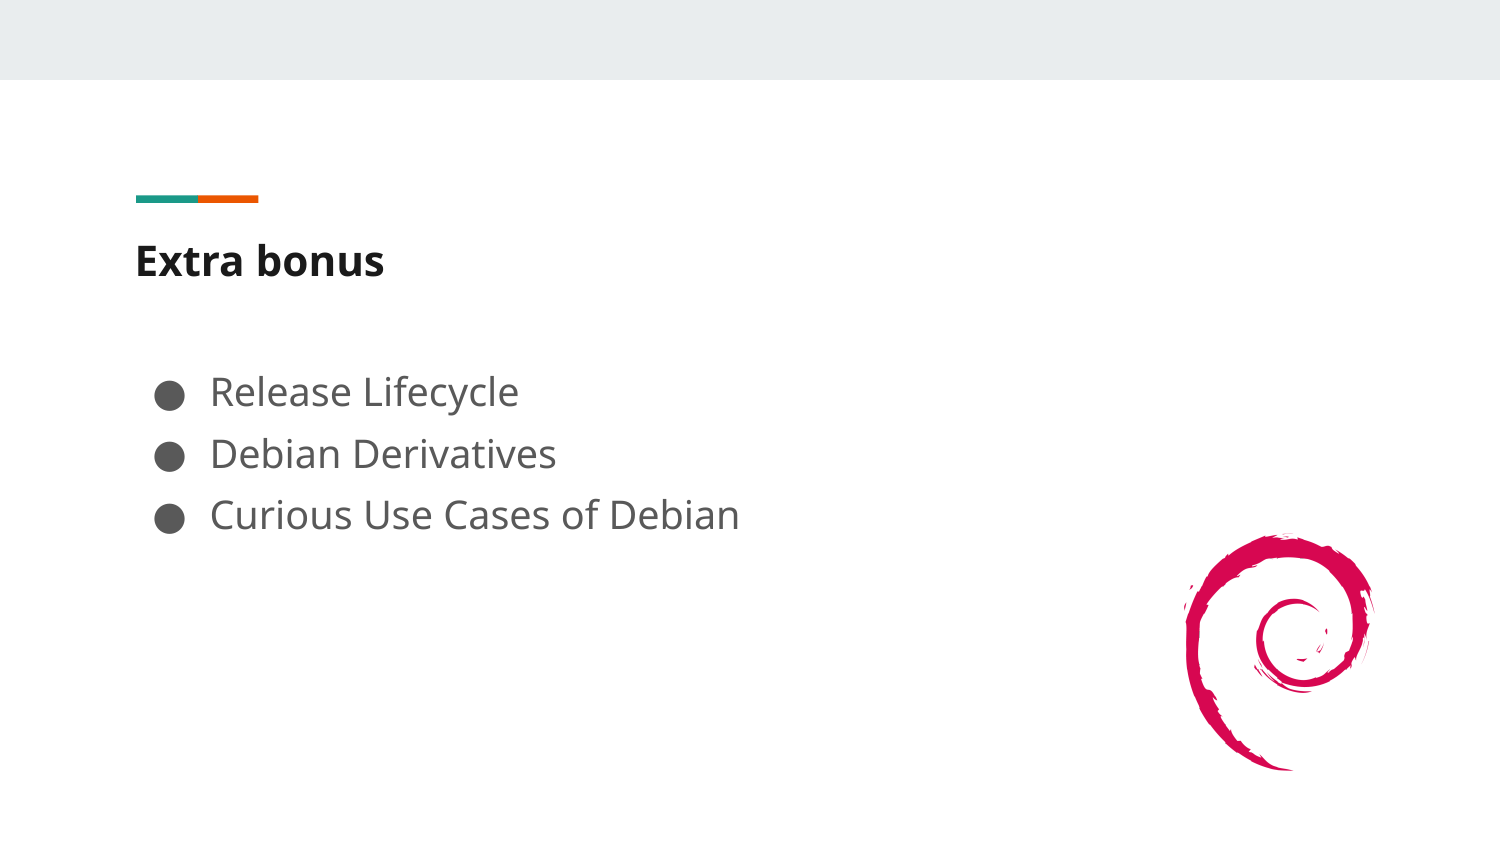

# Extra bonus
Release Lifecycle
Debian Derivatives
Curious Use Cases of Debian